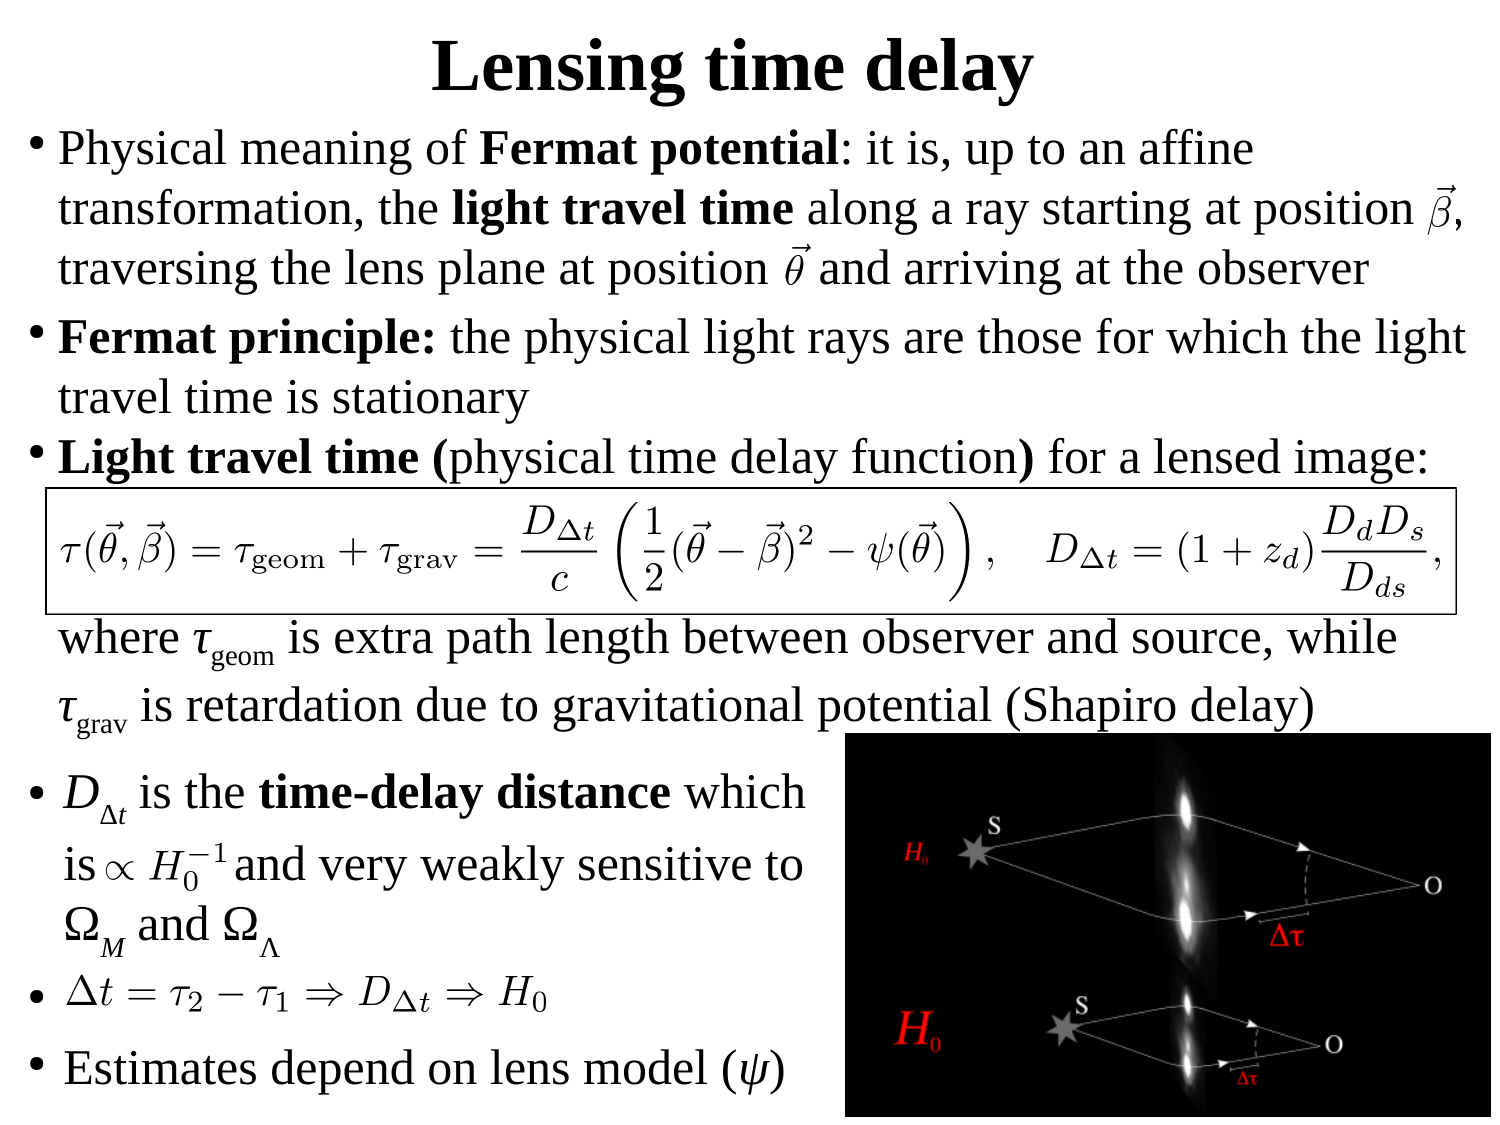

Lensing time delay
# Physical meaning of Fermat potential: it is, up to an affine transformation, the light travel time along a ray starting at position , traversing the lens plane at position and arriving at the observer
Fermat principle: the physical light rays are those for which the light travel time is stationary
Light travel time (physical time delay function) for a lensed image:
where τgeom is extra path length between observer and source, while τgrav is retardation due to gravitational potential (Shapiro delay)
DΔt is the time-delay distance which is and very weakly sensitive to ΩM and ΩΛ
Estimates depend on lens model (ψ)